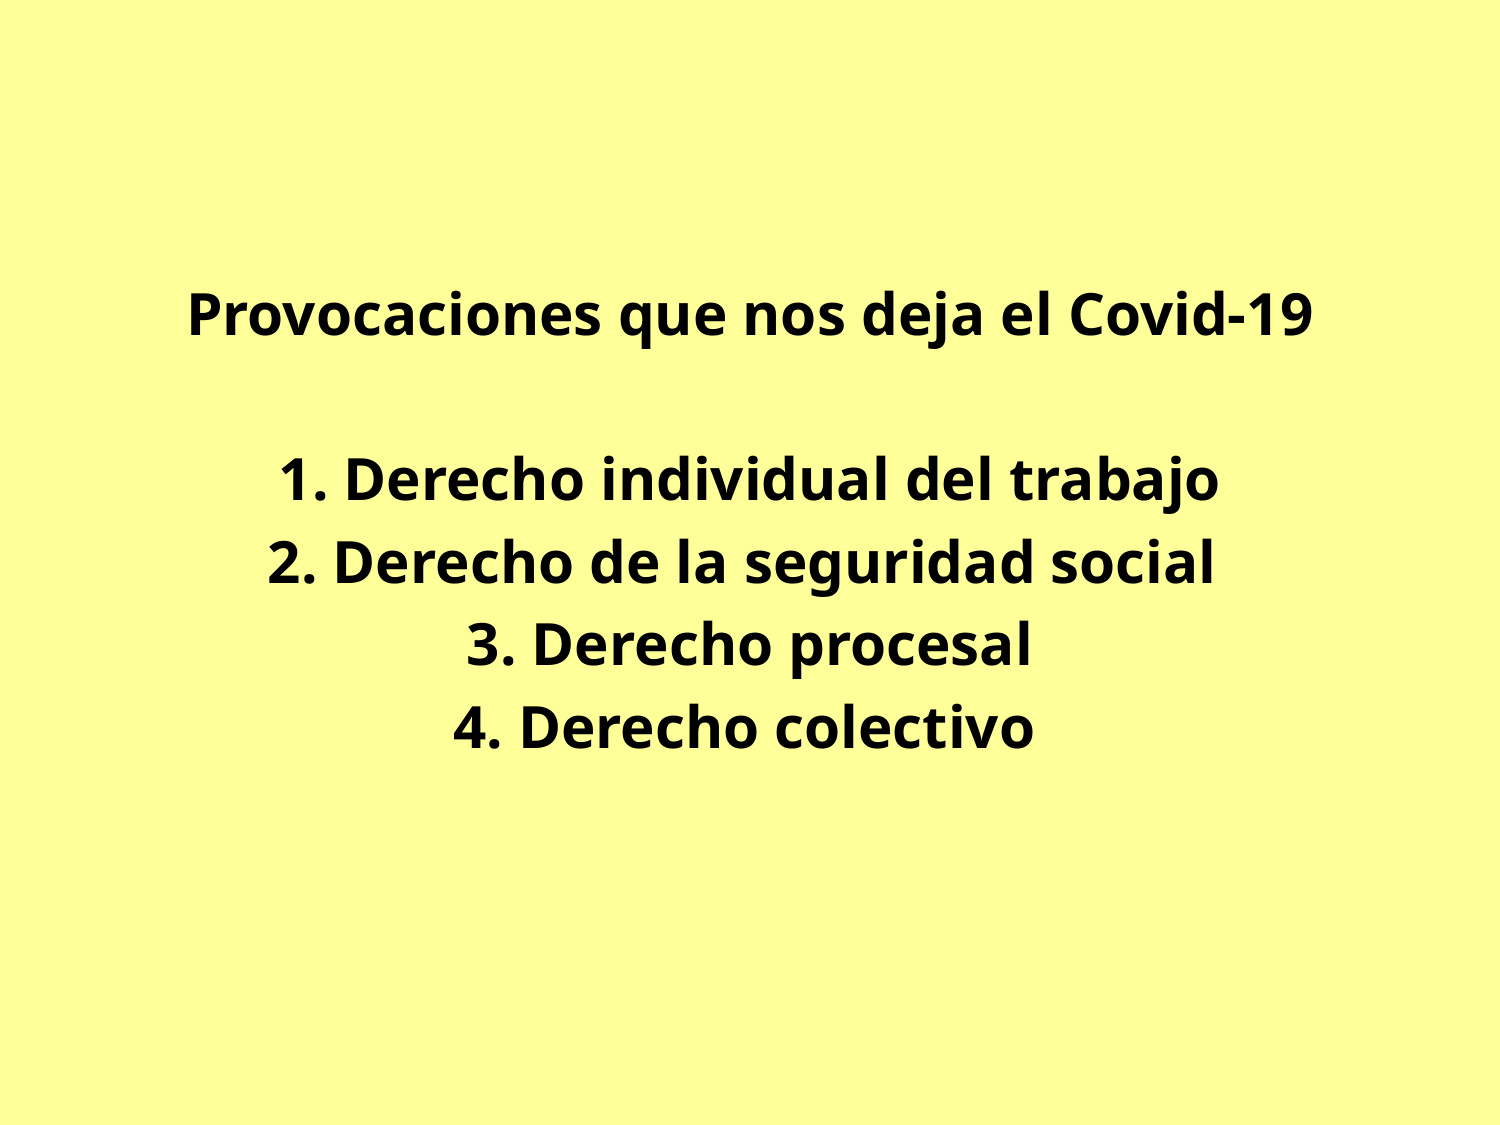

Provocaciones que nos deja el Covid-19
1. Derecho individual del trabajo
2. Derecho de la seguridad social
3. Derecho procesal
4. Derecho colectivo